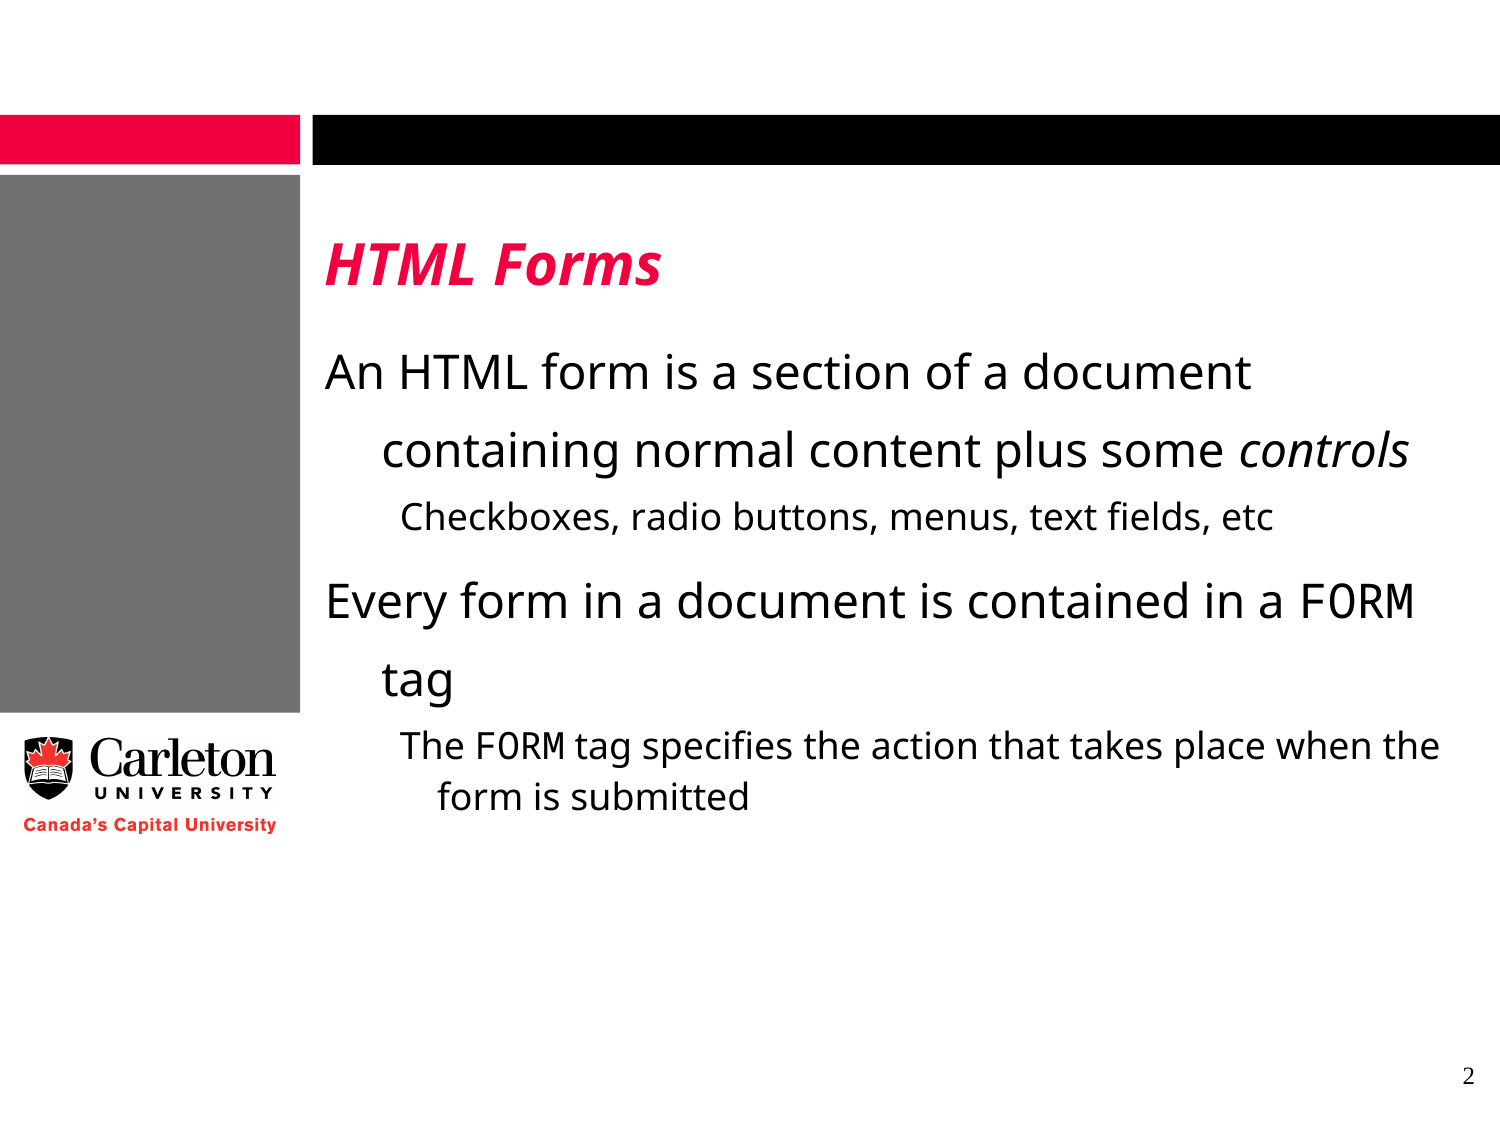

# HTML Forms
An HTML form is a section of a document containing normal content plus some controls
Checkboxes, radio buttons, menus, text fields, etc
Every form in a document is contained in a FORM tag
The FORM tag specifies the action that takes place when the form is submitted
2